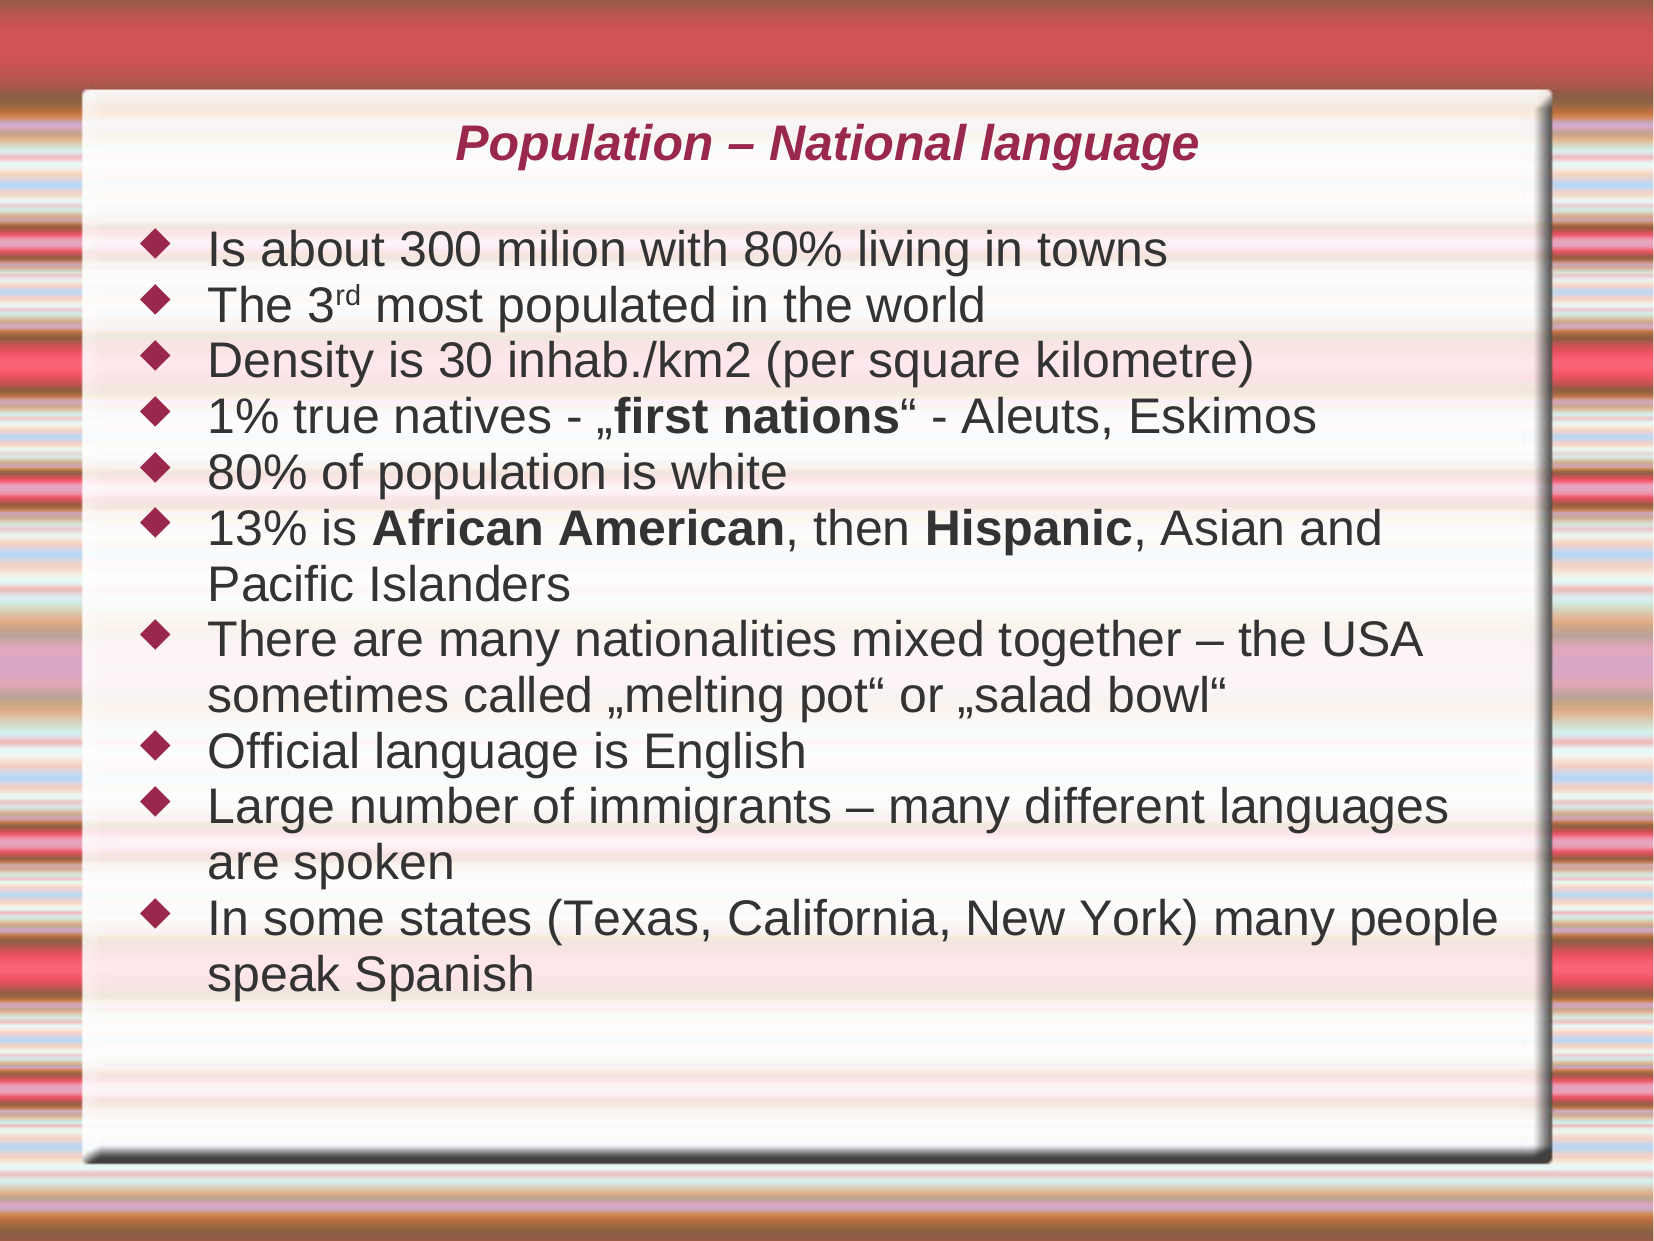

# Population – National language
Is about 300 milion with 80% living in towns
The 3rd most populated in the world
Density is 30 inhab./km2 (per square kilometre)
1% true natives - „first nations“ - Aleuts, Eskimos
80% of population is white
13% is African American, then Hispanic, Asian and Pacific Islanders
There are many nationalities mixed together – the USA sometimes called „melting pot“ or „salad bowl“
Official language is English
Large number of immigrants – many different languages are spoken
In some states (Texas, California, New York) many people speak Spanish